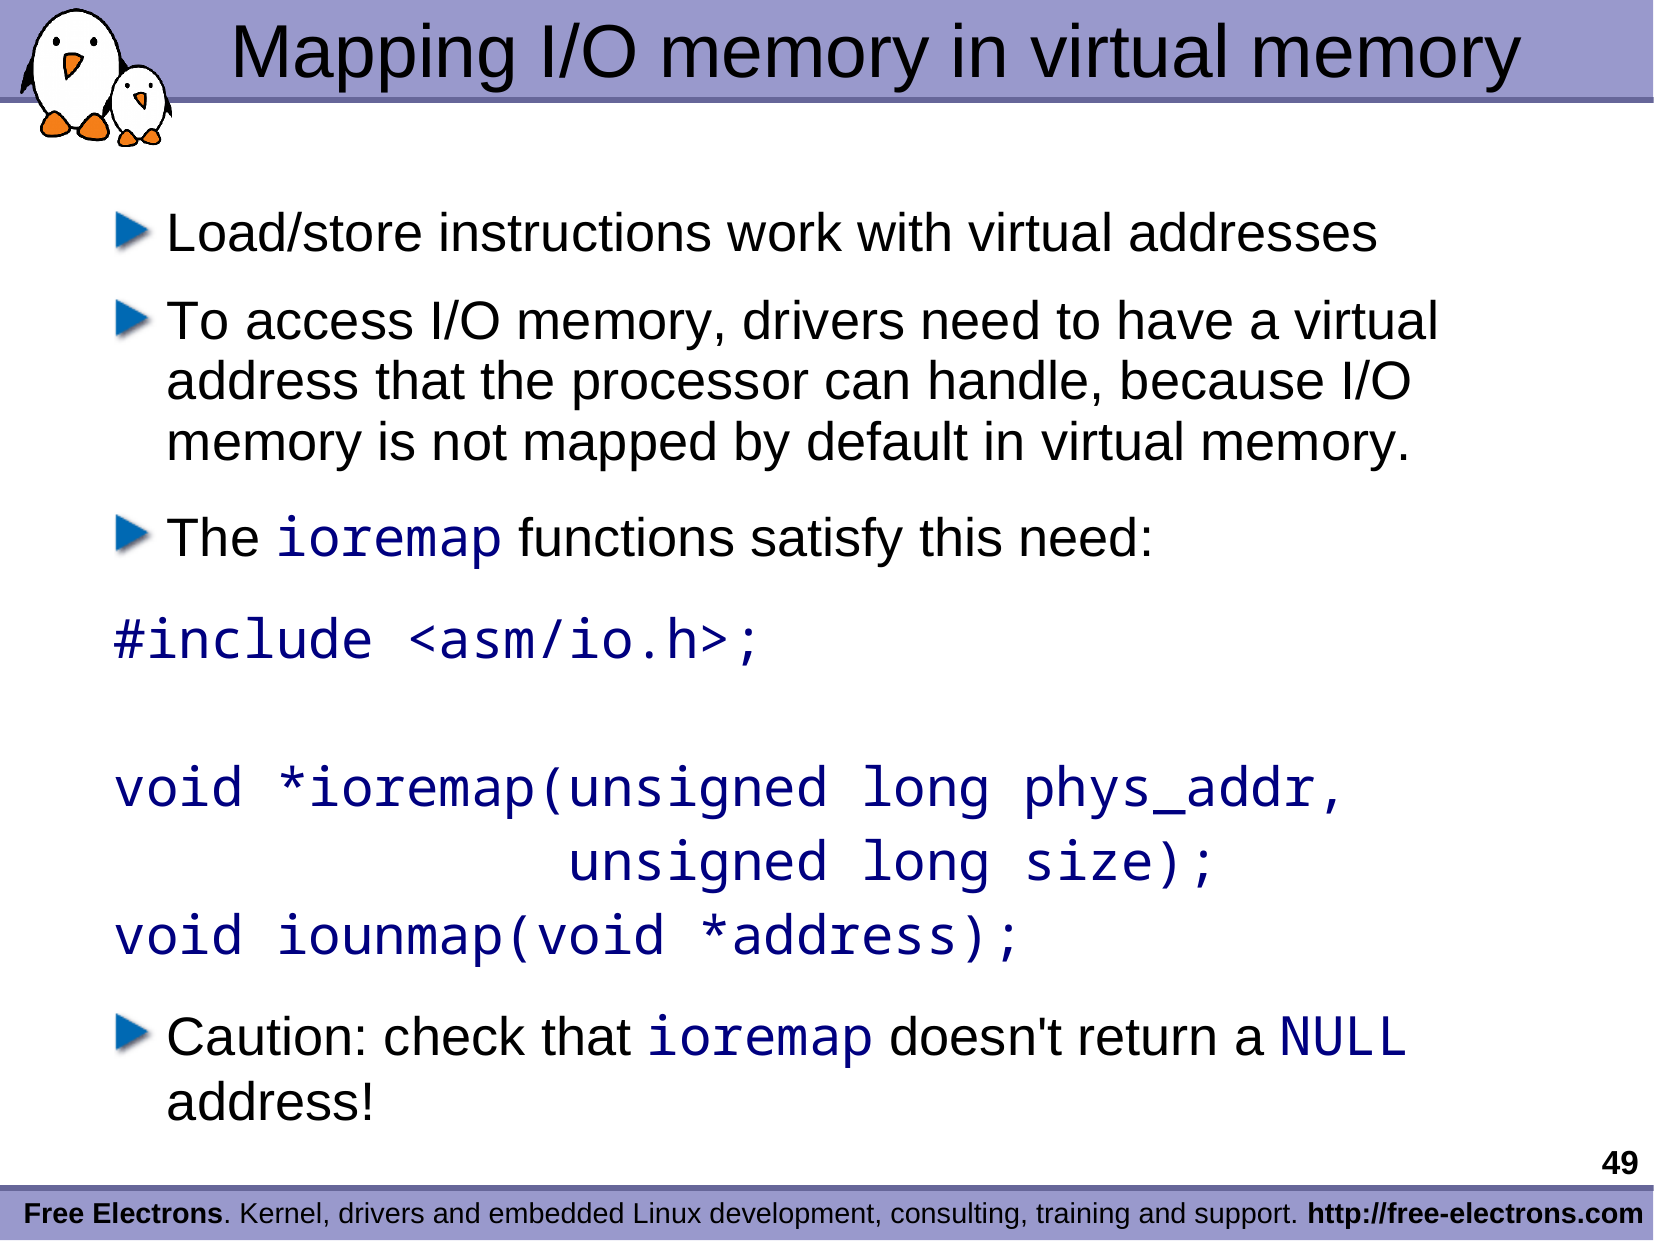

# Mapping I/O memory in virtual memory
Load/store instructions work with virtual addresses
To access I/O memory, drivers need to have a virtual address that the processor can handle, because I/O memory is not mapped by default in virtual memory.
The ioremap functions satisfy this need:
#include <asm/io.h>;
void *ioremap(unsigned long phys_addr,
 unsigned long size);
void iounmap(void *address);
Caution: check that ioremap doesn't return a NULL address!